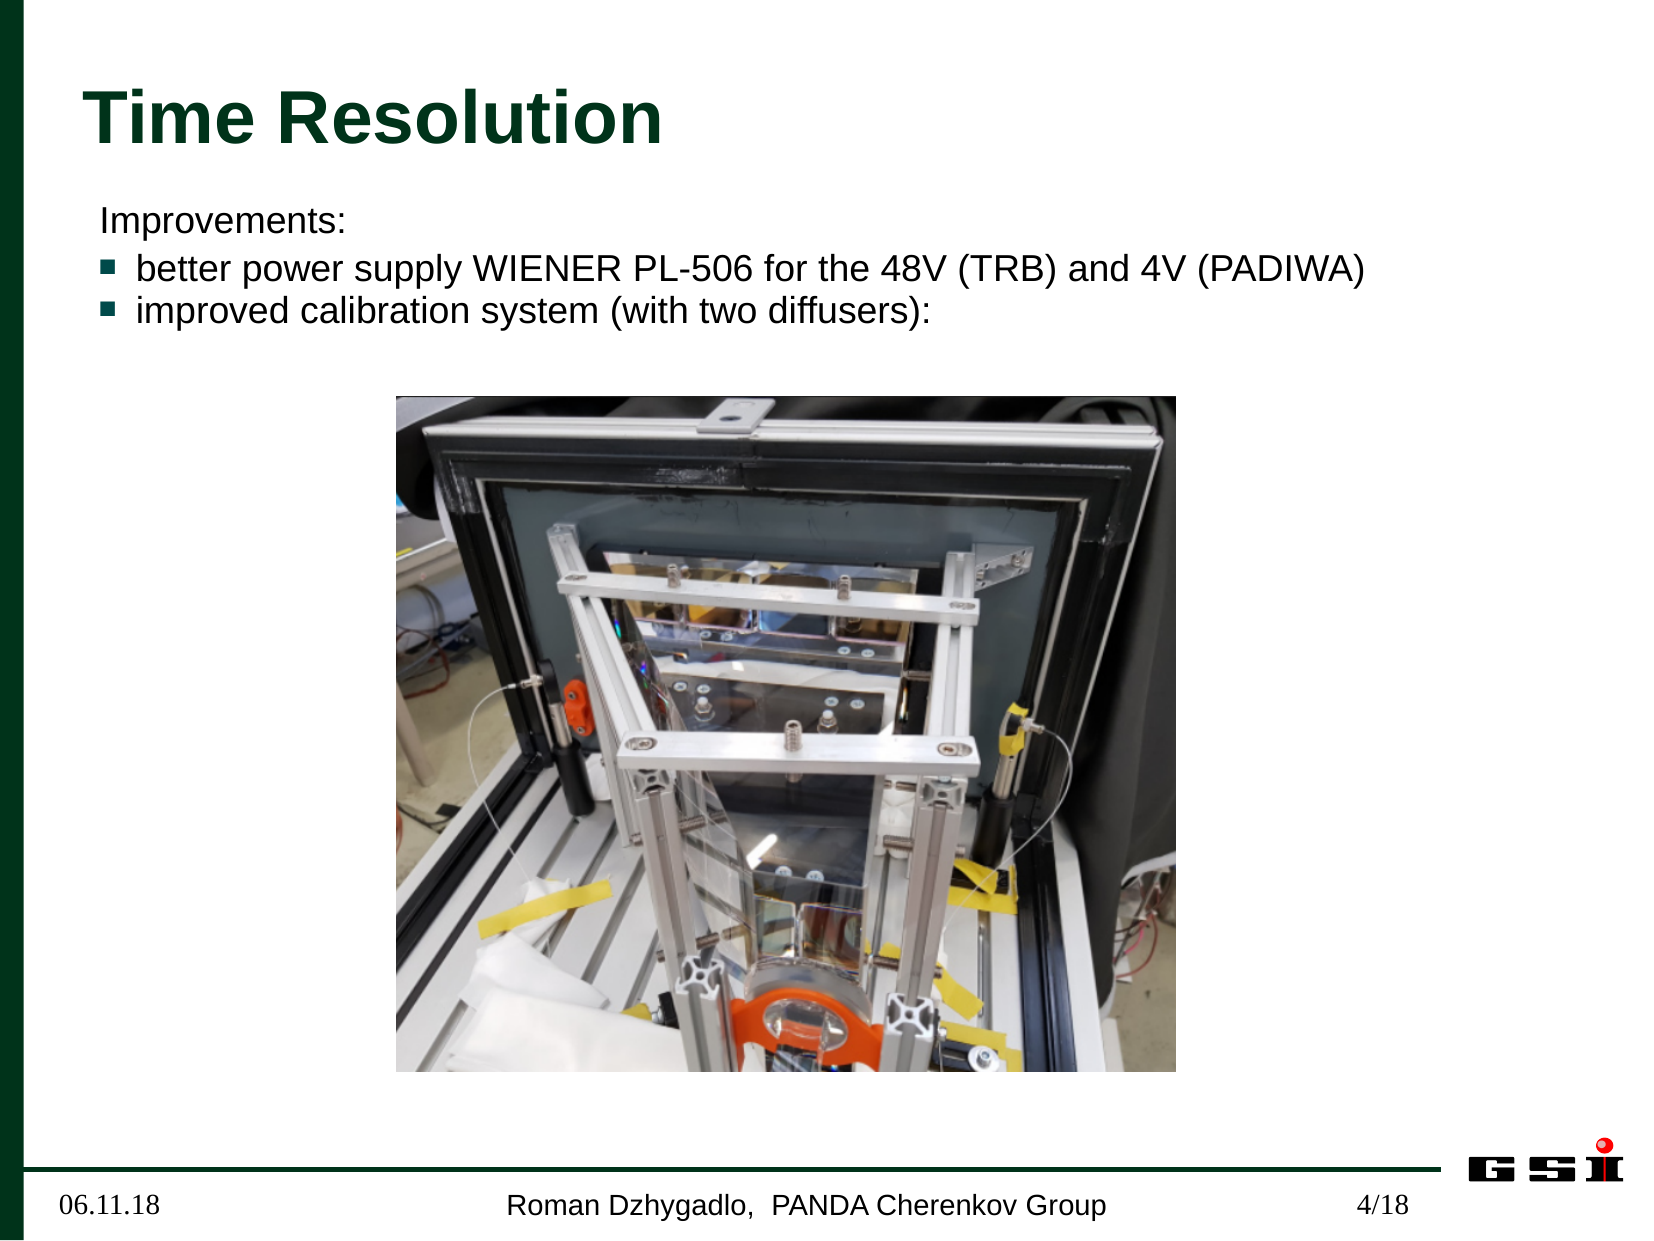

# Time Resolution
Improvements:
better power supply WIENER PL-506 for the 48V (TRB) and 4V (PADIWA)
improved calibration system (with two diffusers):
06.11.18
Roman Dzhygadlo, PANDA Cherenkov Group
4